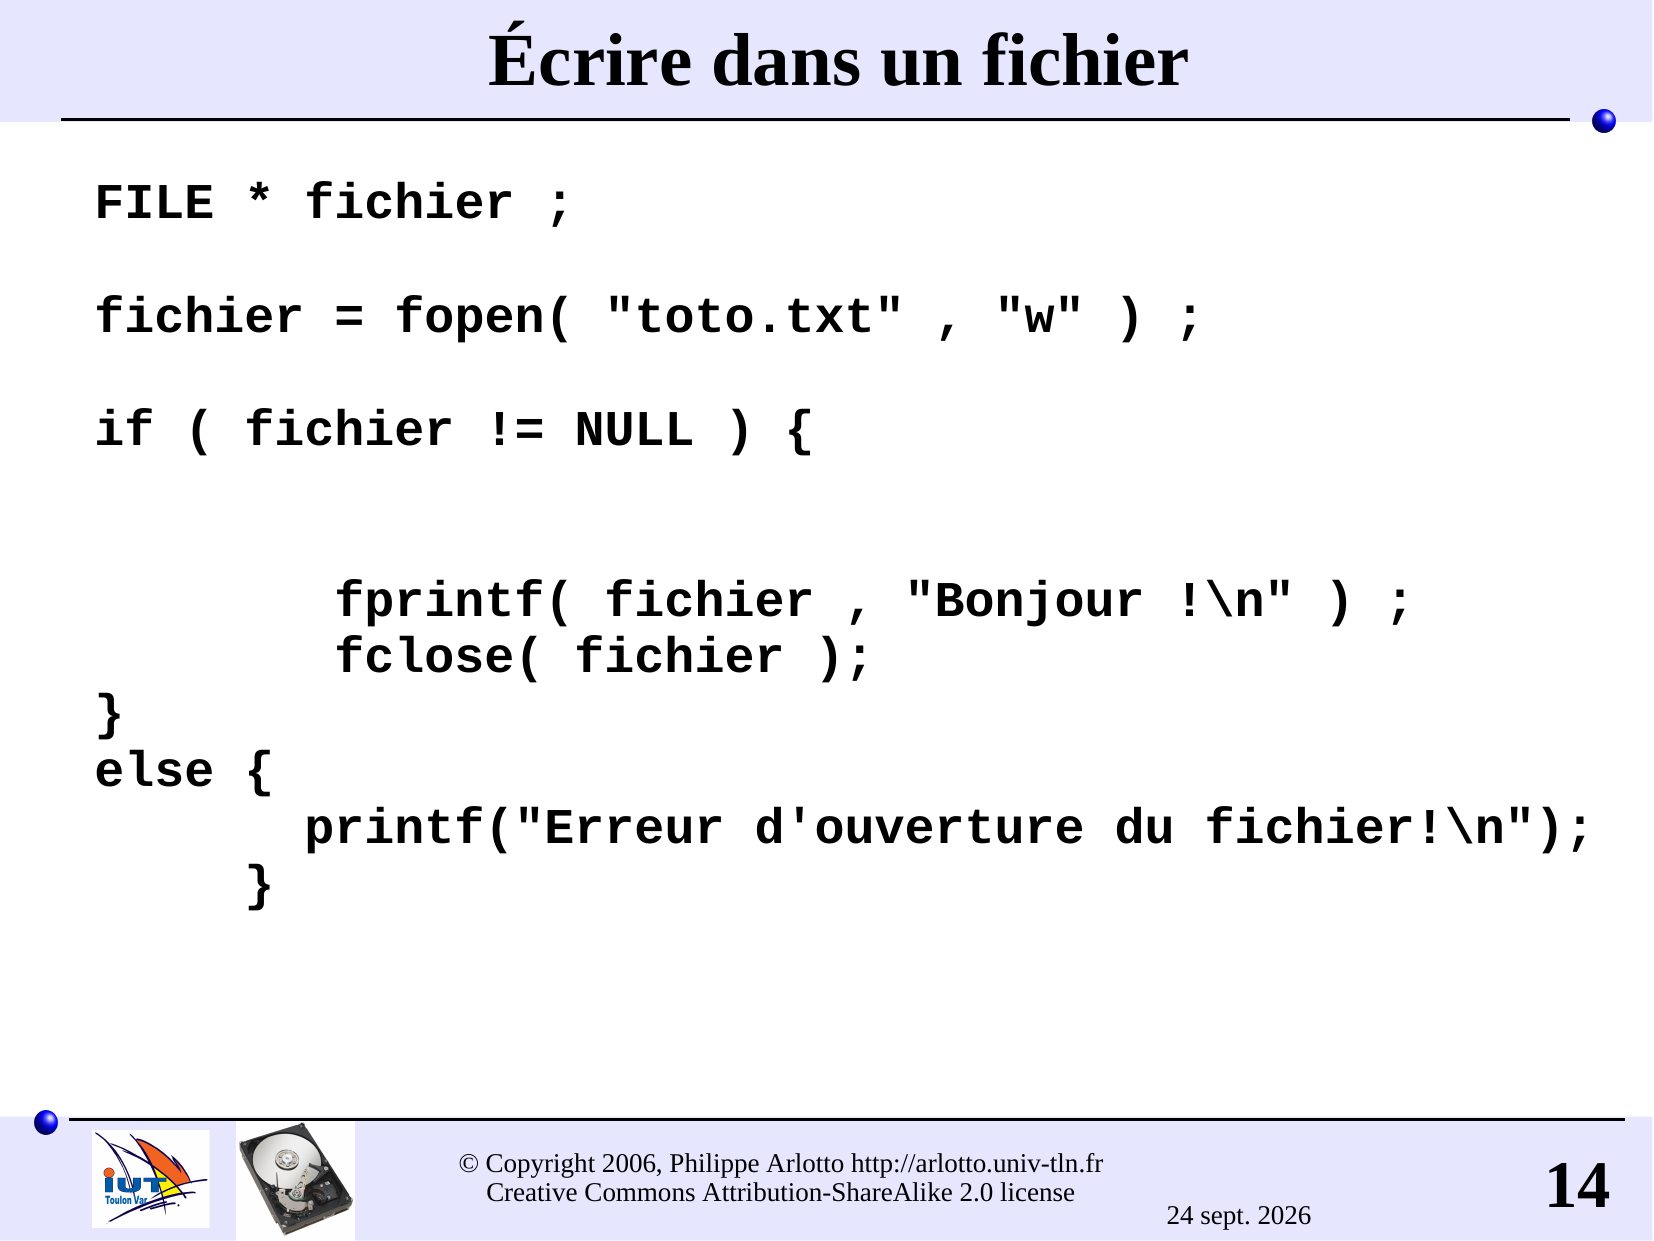

# Écrire dans un fichier
FILE * fichier ;
fichier = fopen( "toto.txt" , "w" ) ;
if ( fichier != NULL ) {
 fprintf( fichier , "Bonjour !\n" ) ;
 fclose( fichier );
}
else {
 printf("Erreur d'ouverture du fichier!\n");
 }